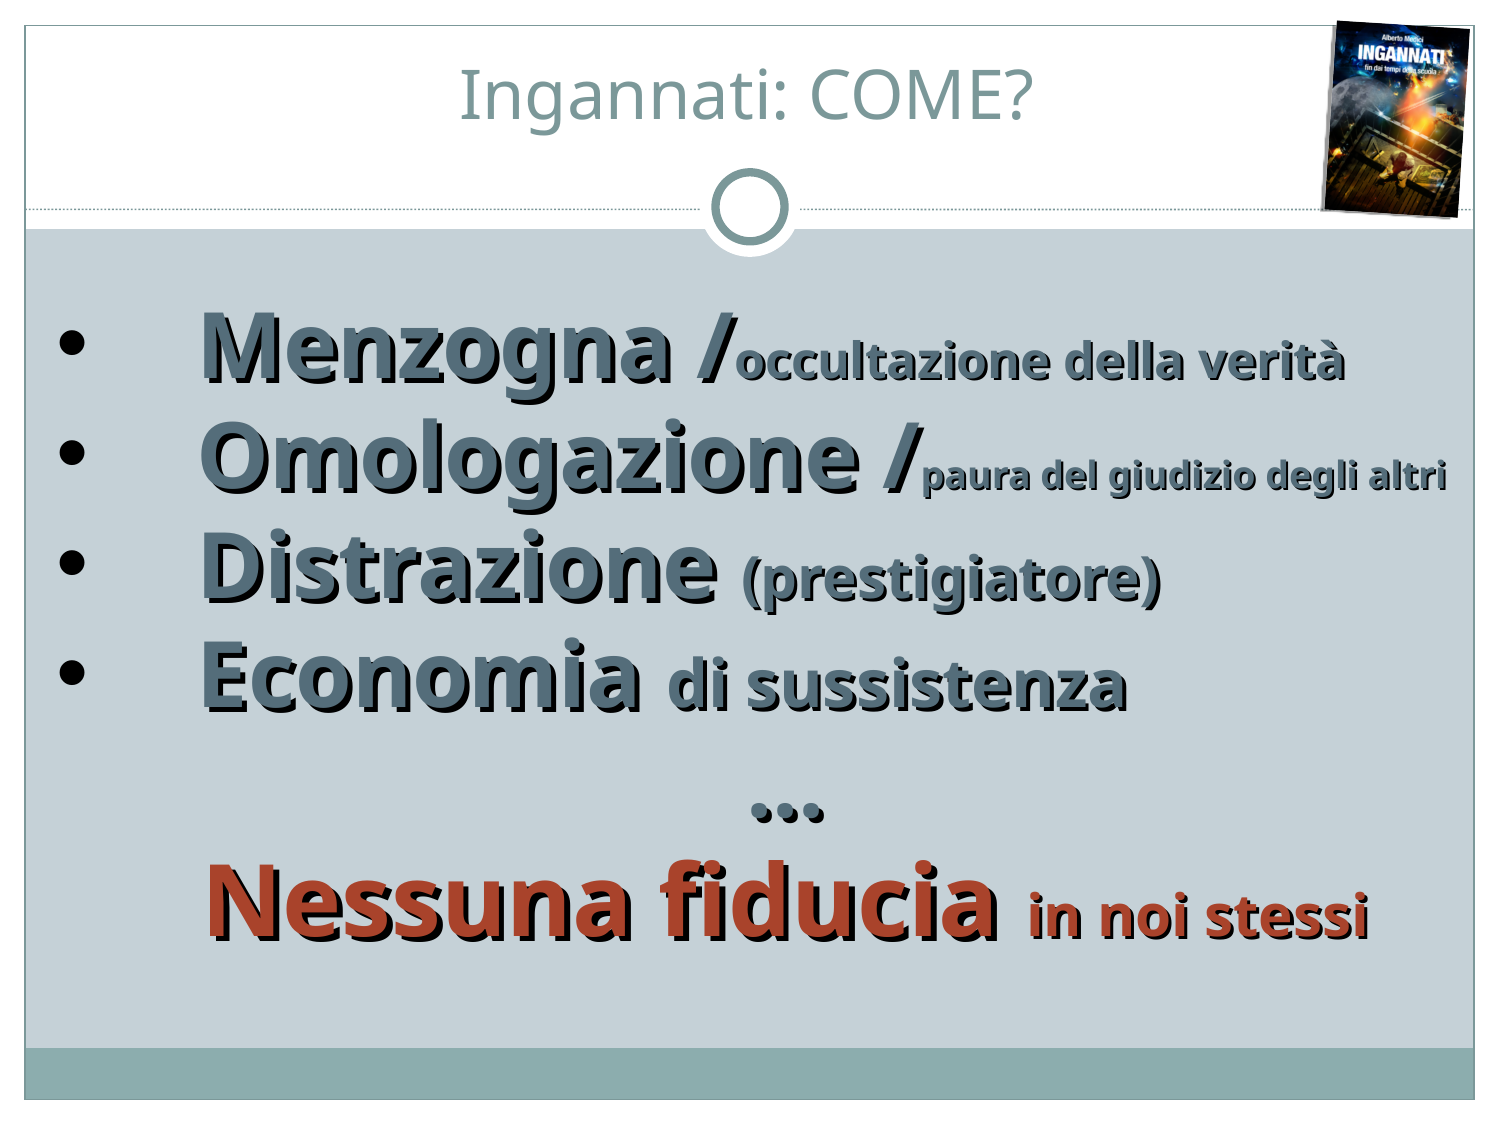

# Ingannati: COME?
Menzogna /occultazione della verità
Omologazione /paura del giudizio degli altri
Distrazione (prestigiatore)
Economia di sussistenza
...
Nessuna fiducia in noi stessi